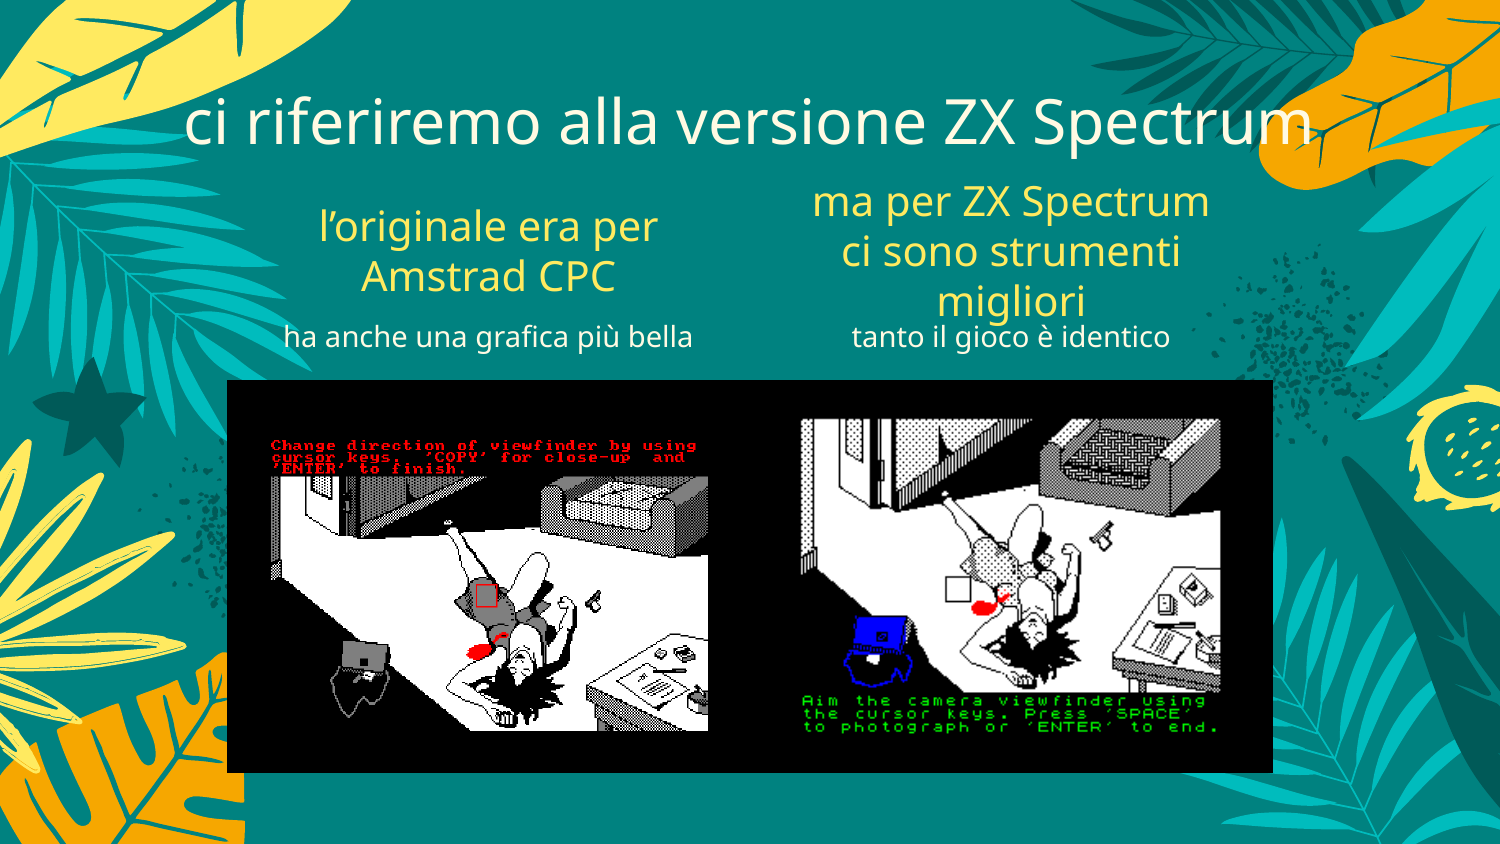

# ci riferiremo alla versione ZX Spectrum
l’originale era per Amstrad CPC
ma per ZX Spectrum ci sono strumenti migliori
ha anche una grafica più bella
tanto il gioco è identico